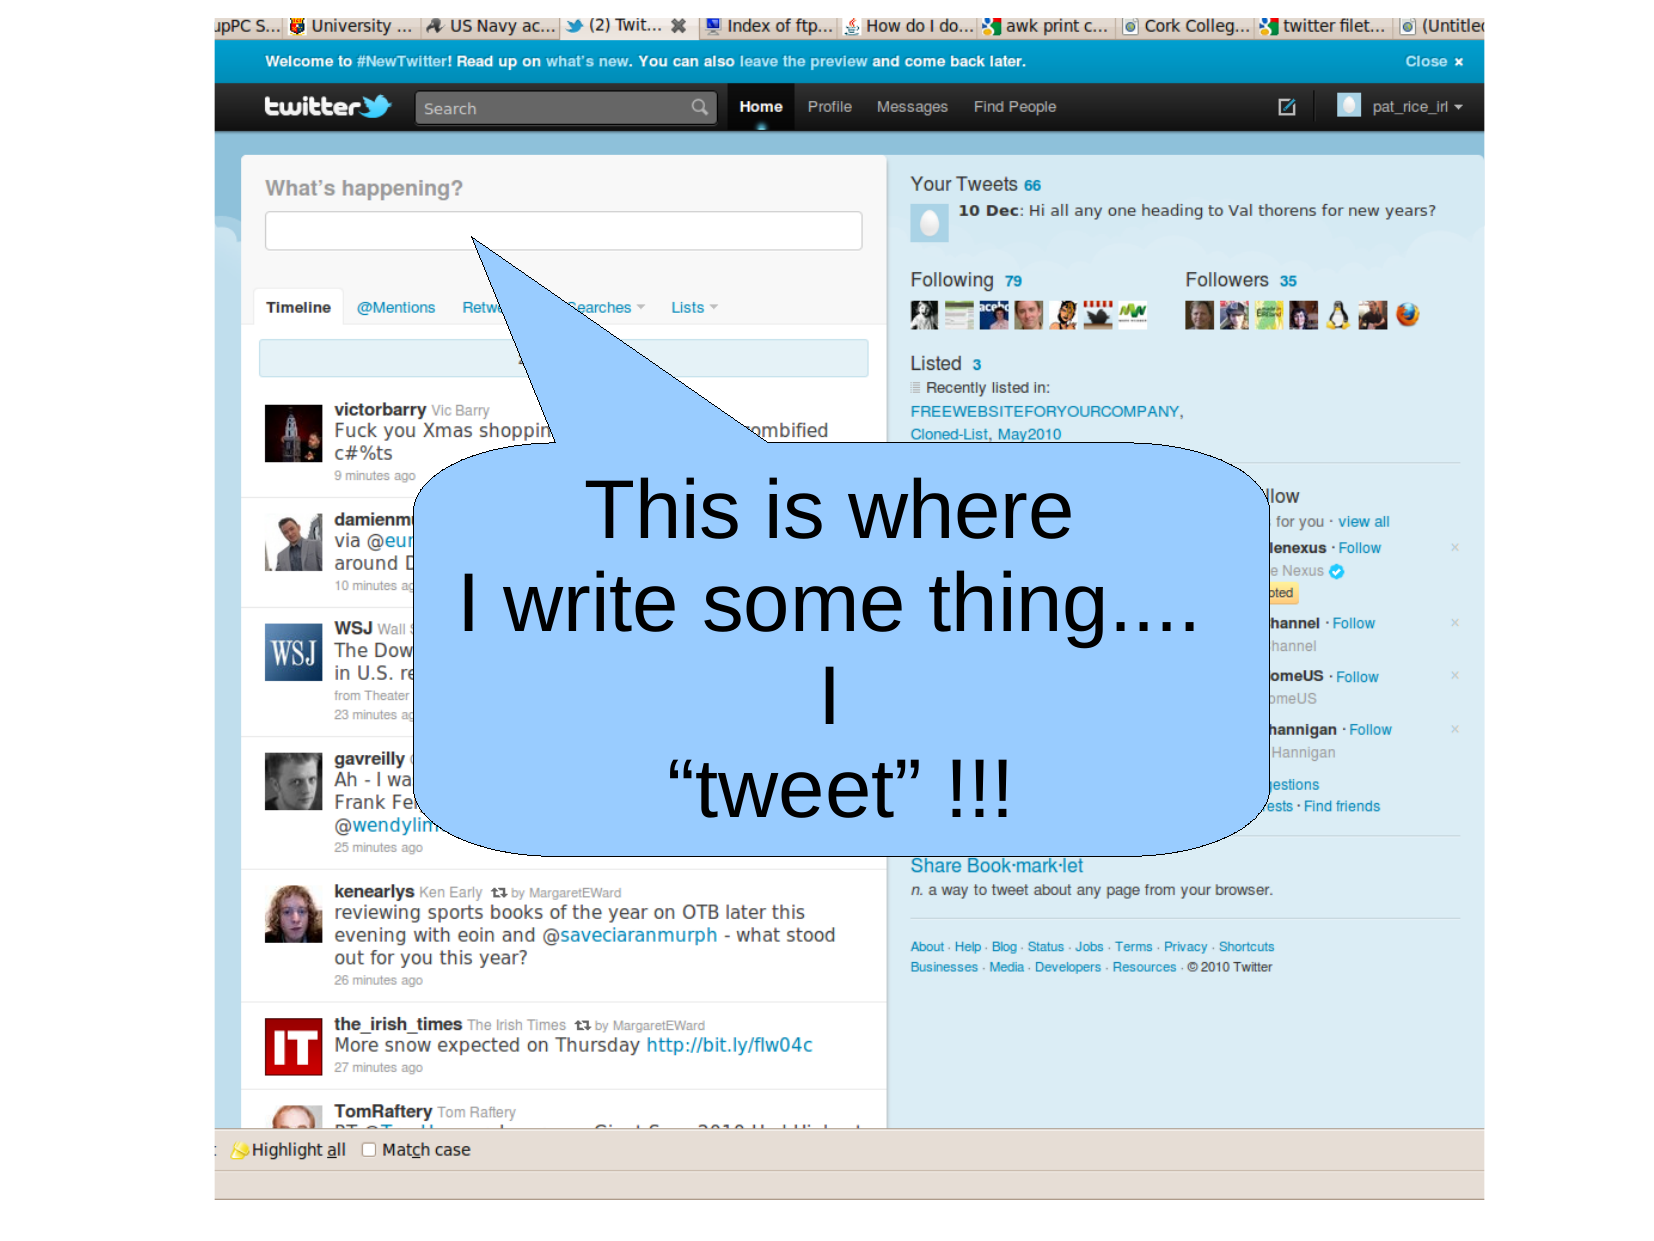

This is where
I write some thing....
I
“tweet” !!!